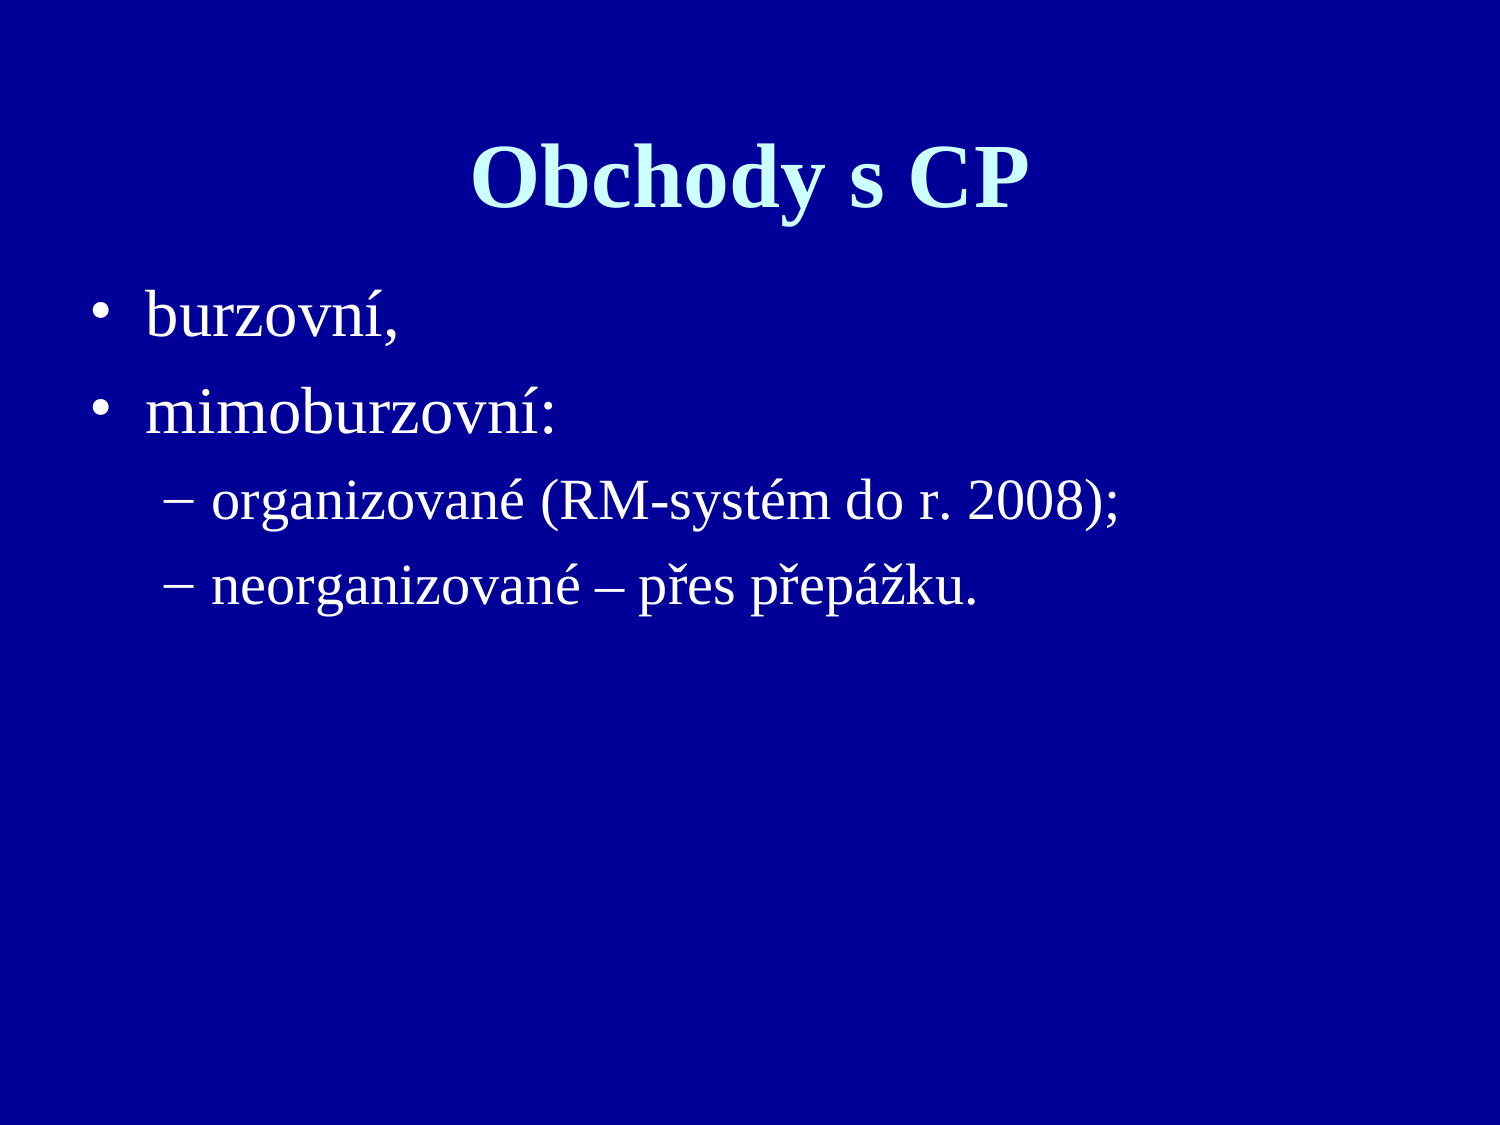

# Obchody s CP
burzovní,
mimoburzovní:
organizované (RM-systém do r. 2008);
neorganizované – přes přepážku.